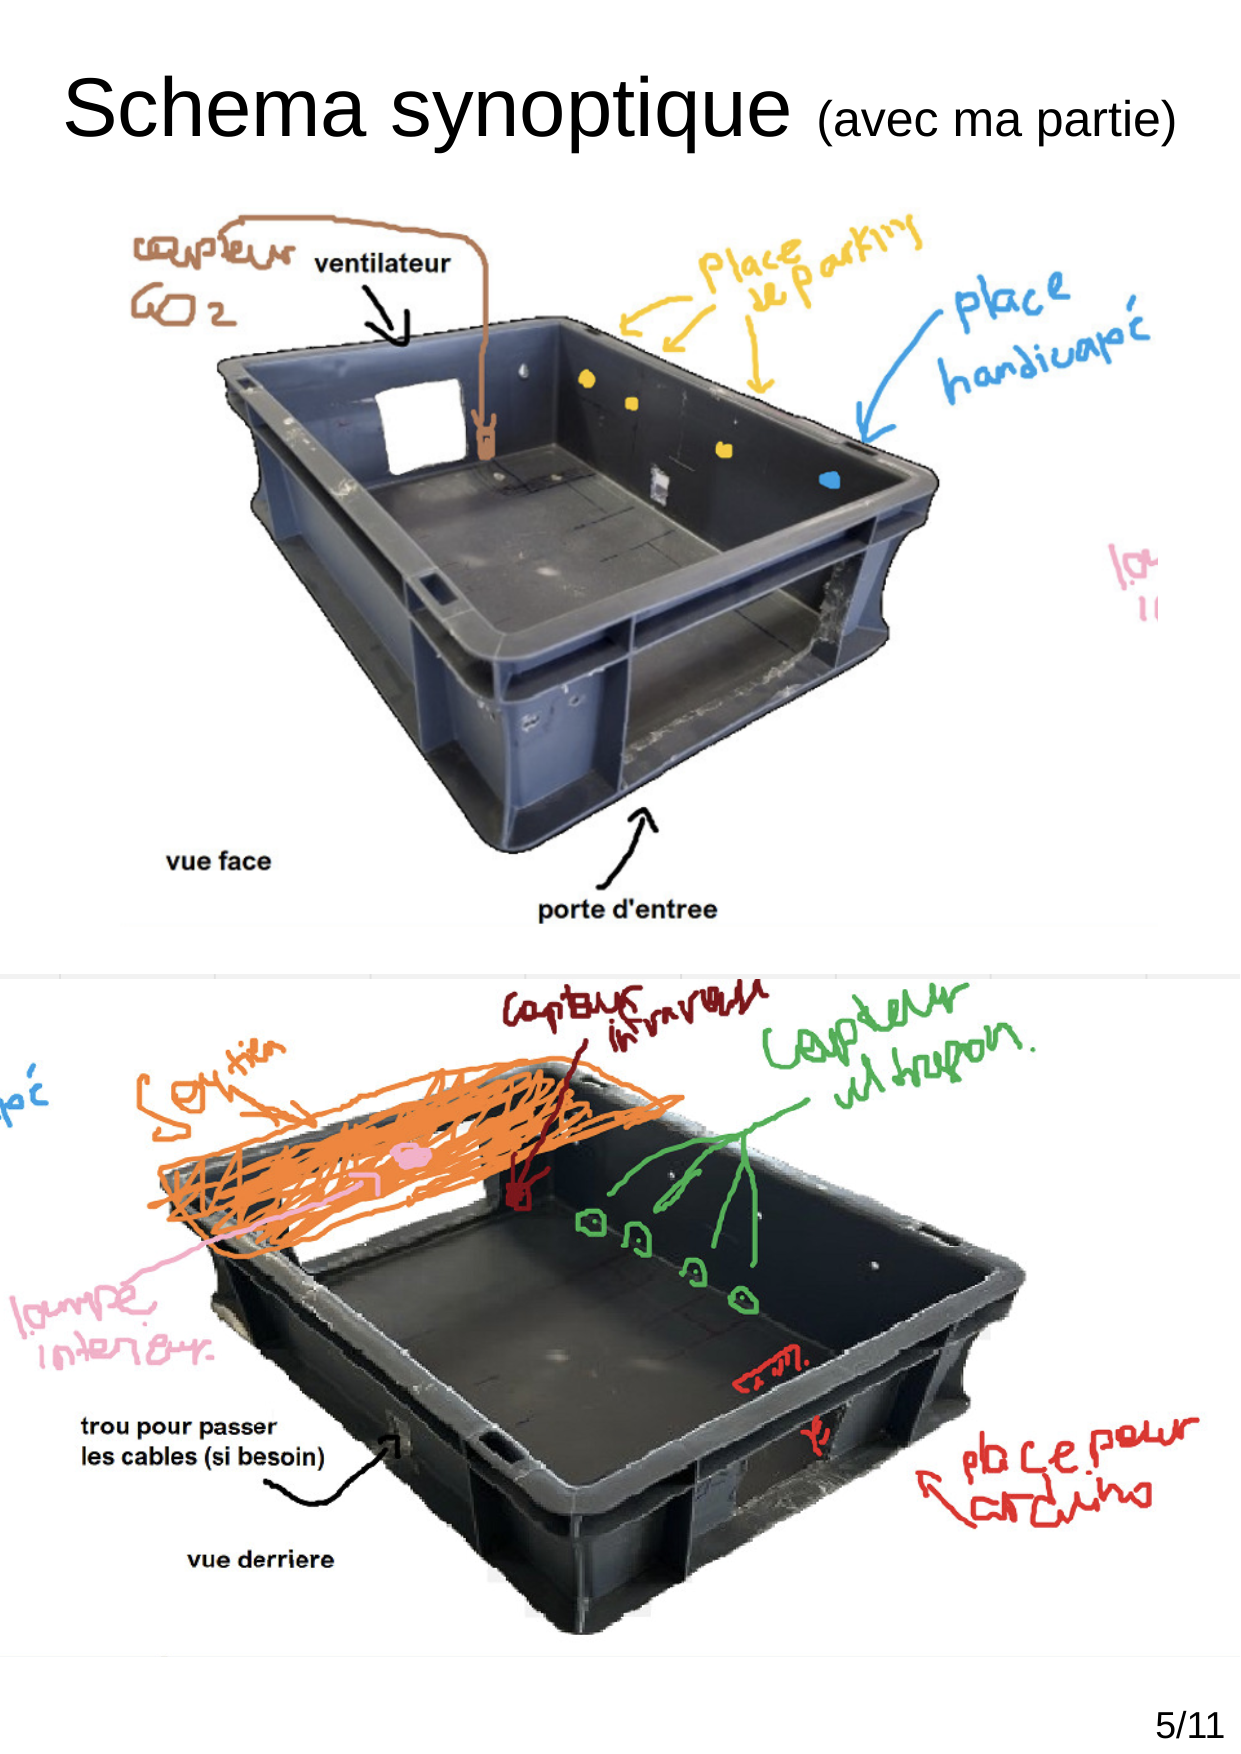

# Schema synoptique (avec ma partie)
5/11